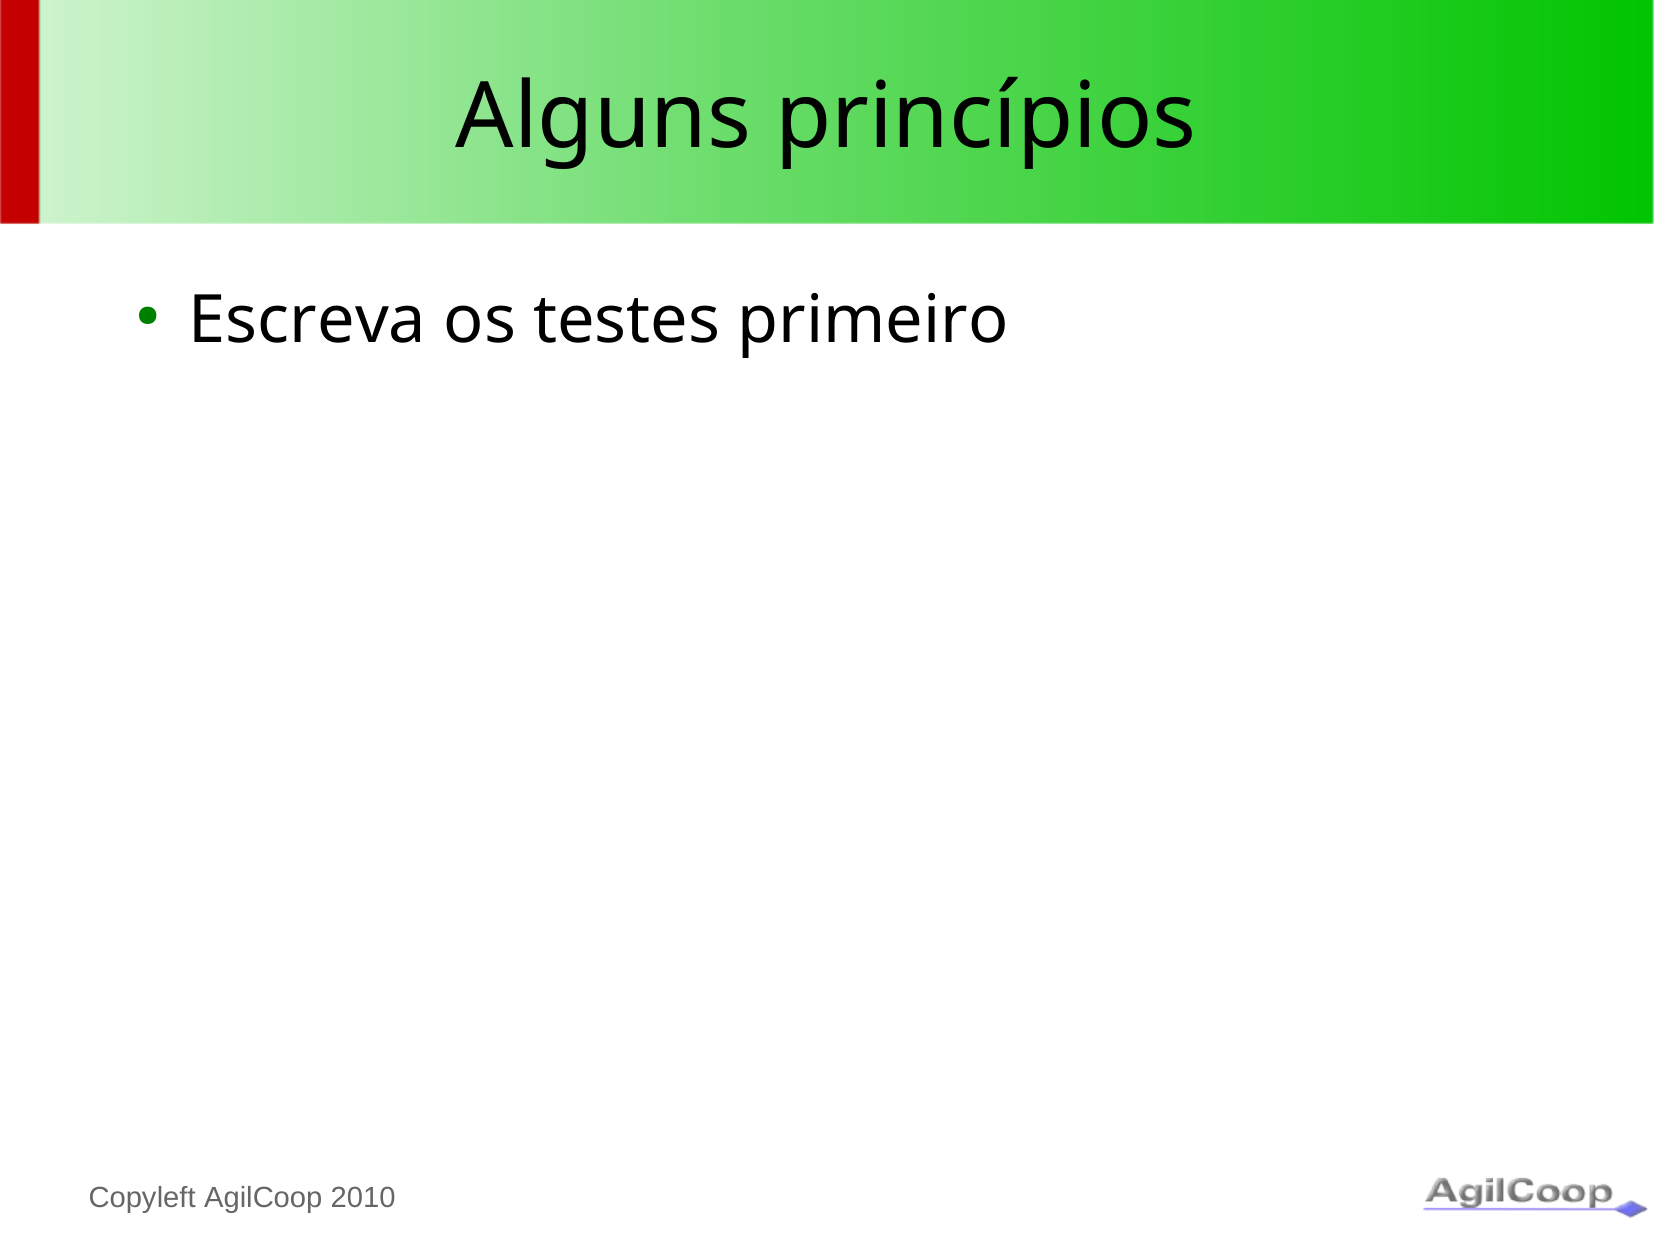

# Alguns princípios
Escreva os testes primeiro
Copyleft AgilCoop 2010